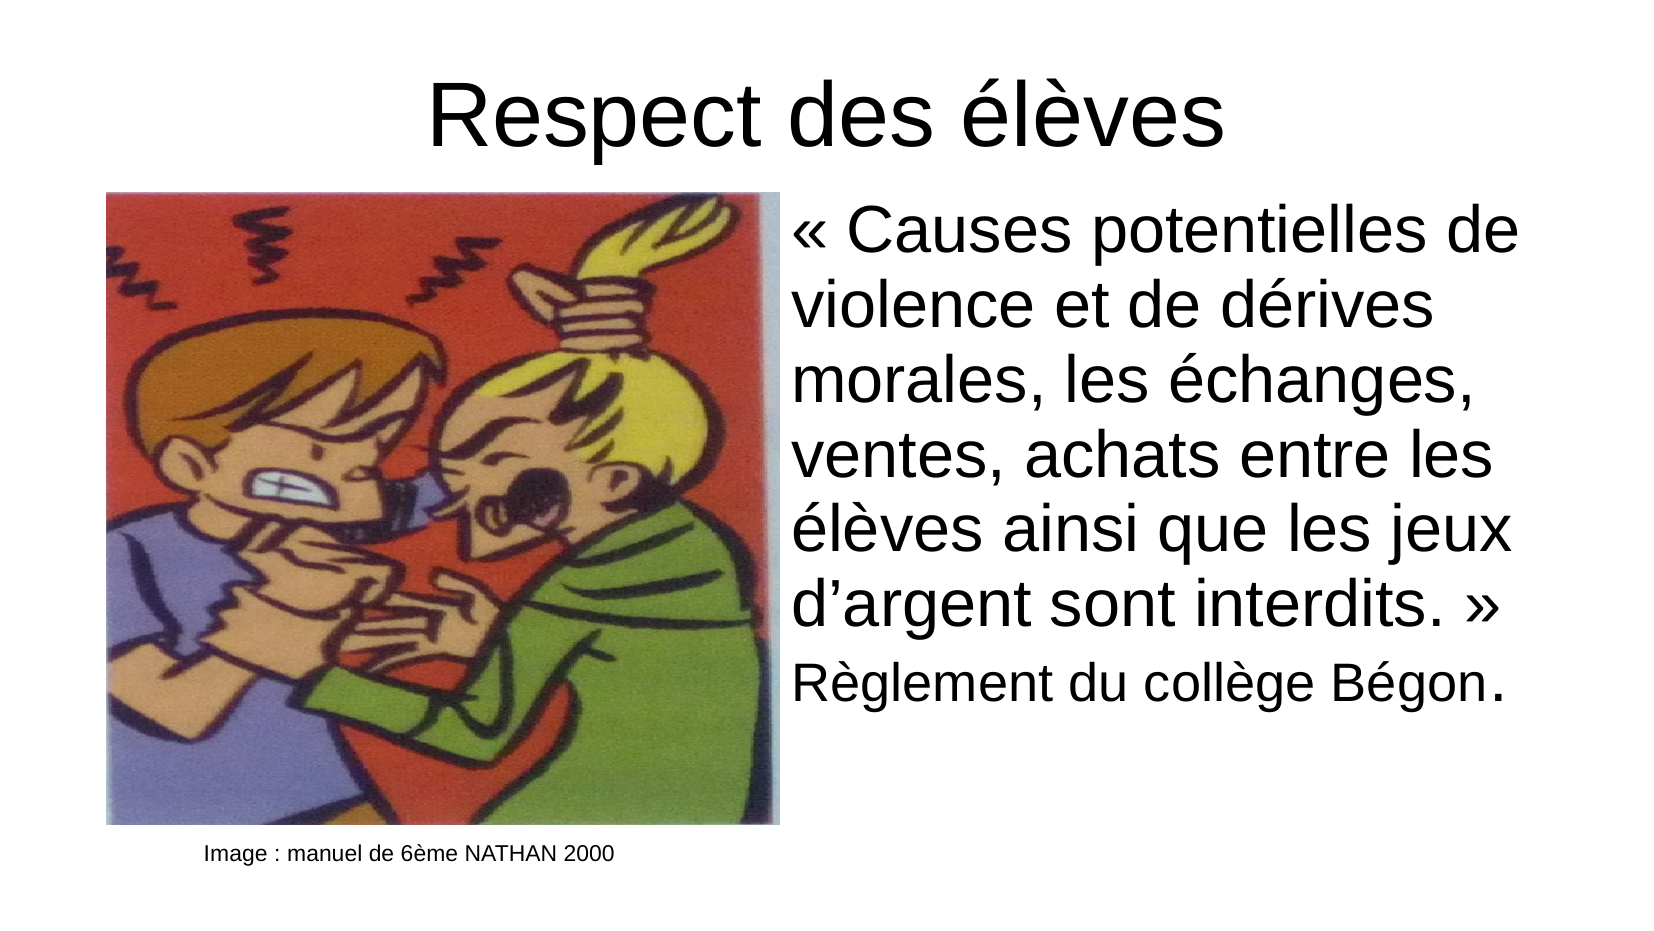

# Respect des élèves
« Causes potentielles de violence et de dérives morales, les échanges, ventes, achats entre les élèves ainsi que les jeux d’argent sont interdits. » Règlement du collège Bégon.
Image : manuel de 6ème NATHAN 2000